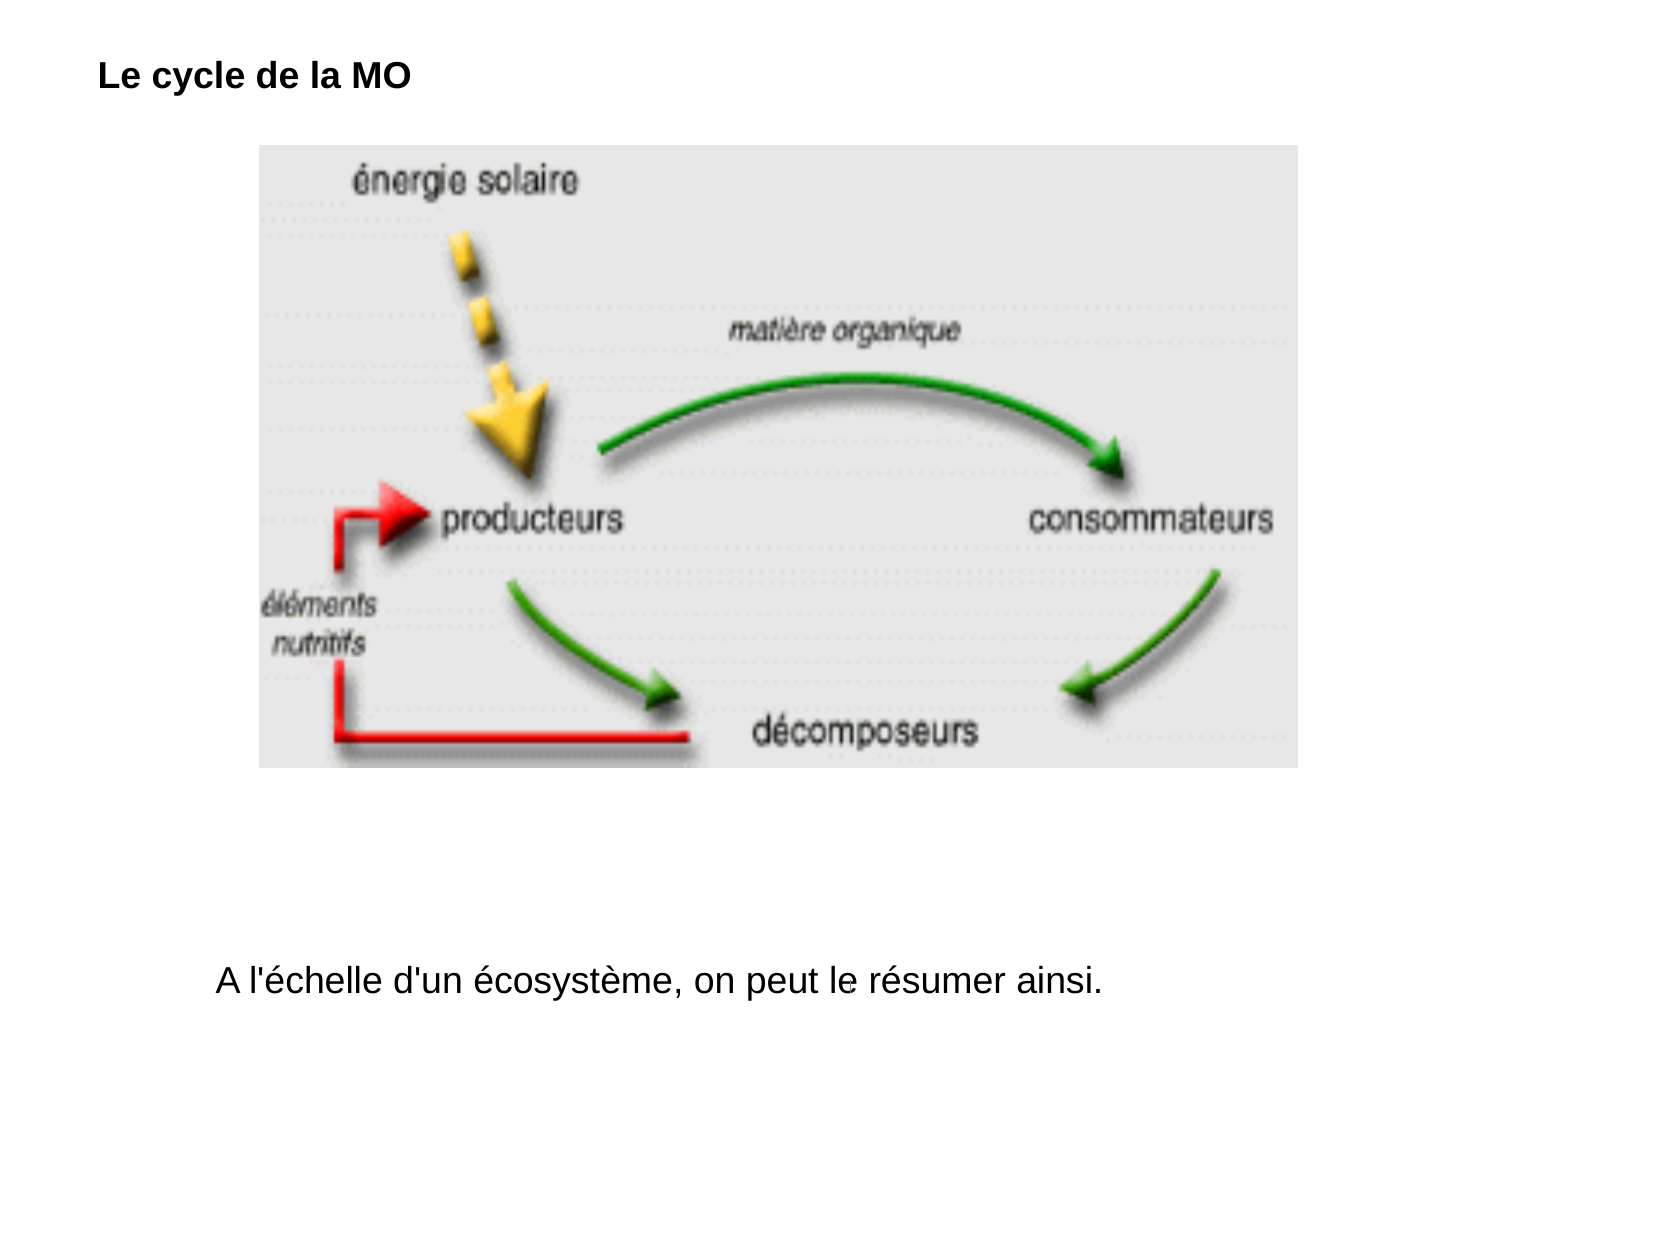

Le cycle de la MO
A l'échelle d'un écosystème, on peut le résumer ainsi.